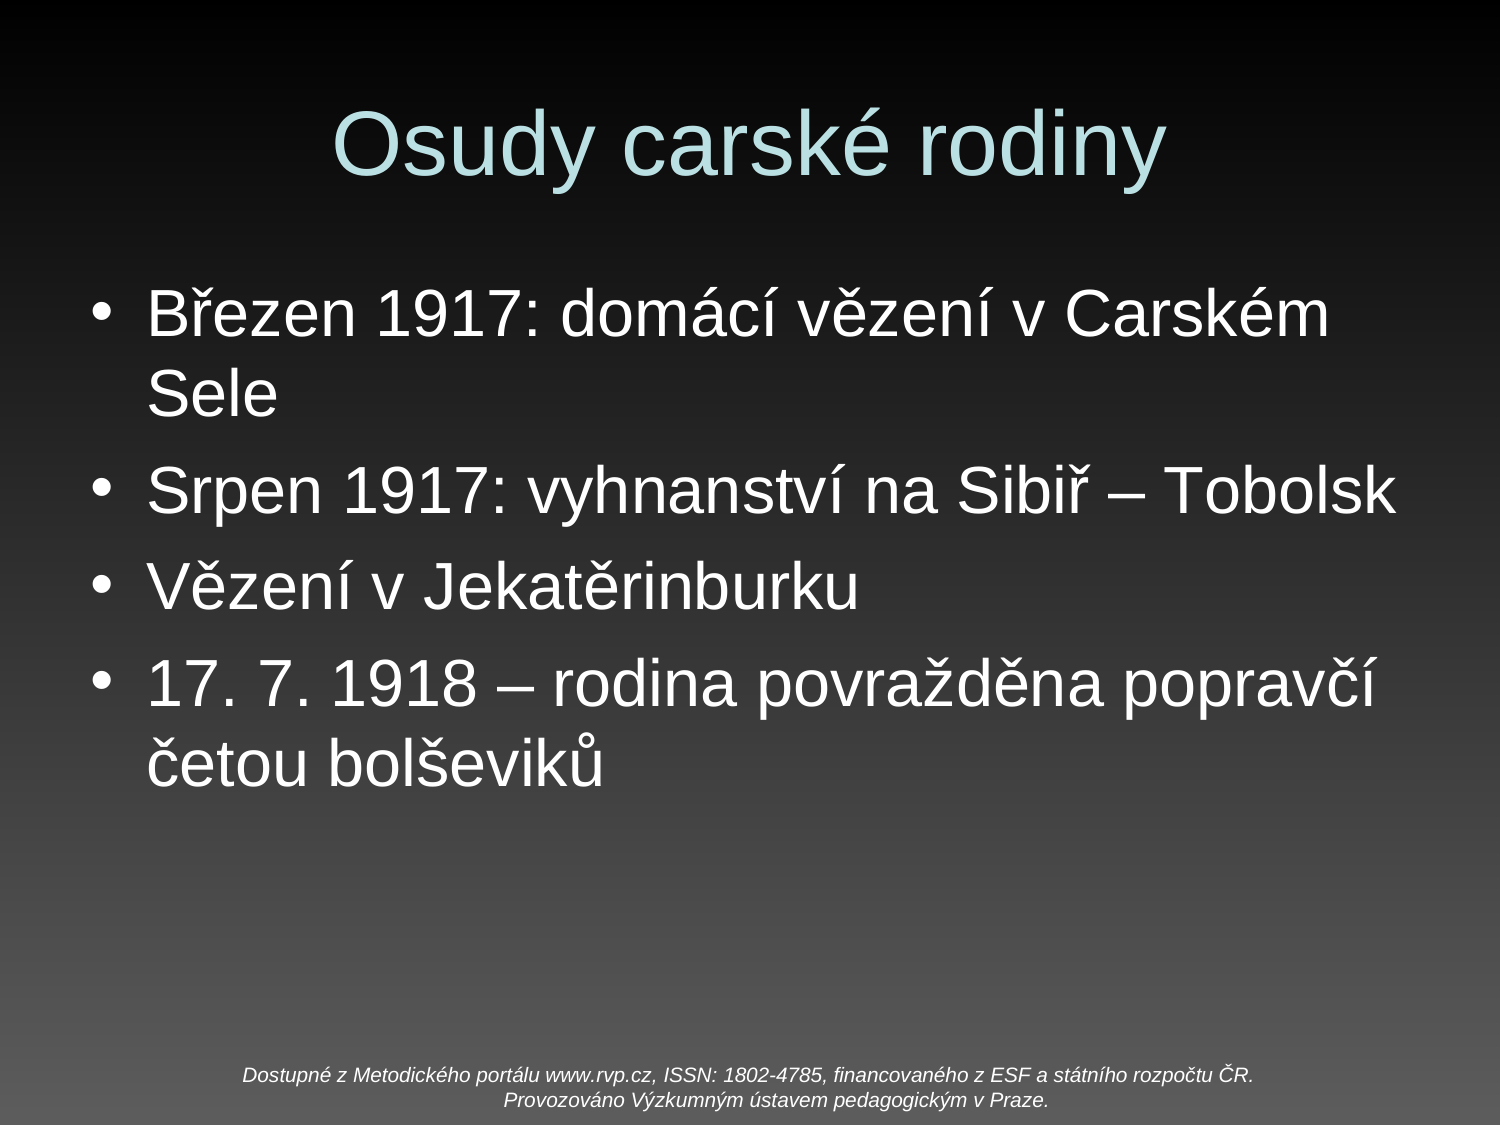

# Osudy carské rodiny
Březen 1917: domácí vězení v Carském Sele
Srpen 1917: vyhnanství na Sibiř – Tobolsk
Vězení v Jekatěrinburku
17. 7. 1918 – rodina povražděna popravčí četou bolševiků
Dostupné z Metodického portálu www.rvp.cz, ISSN: 1802-4785, financovaného z ESF a státního rozpočtu ČR.
Provozováno Výzkumným ústavem pedagogickým v Praze.